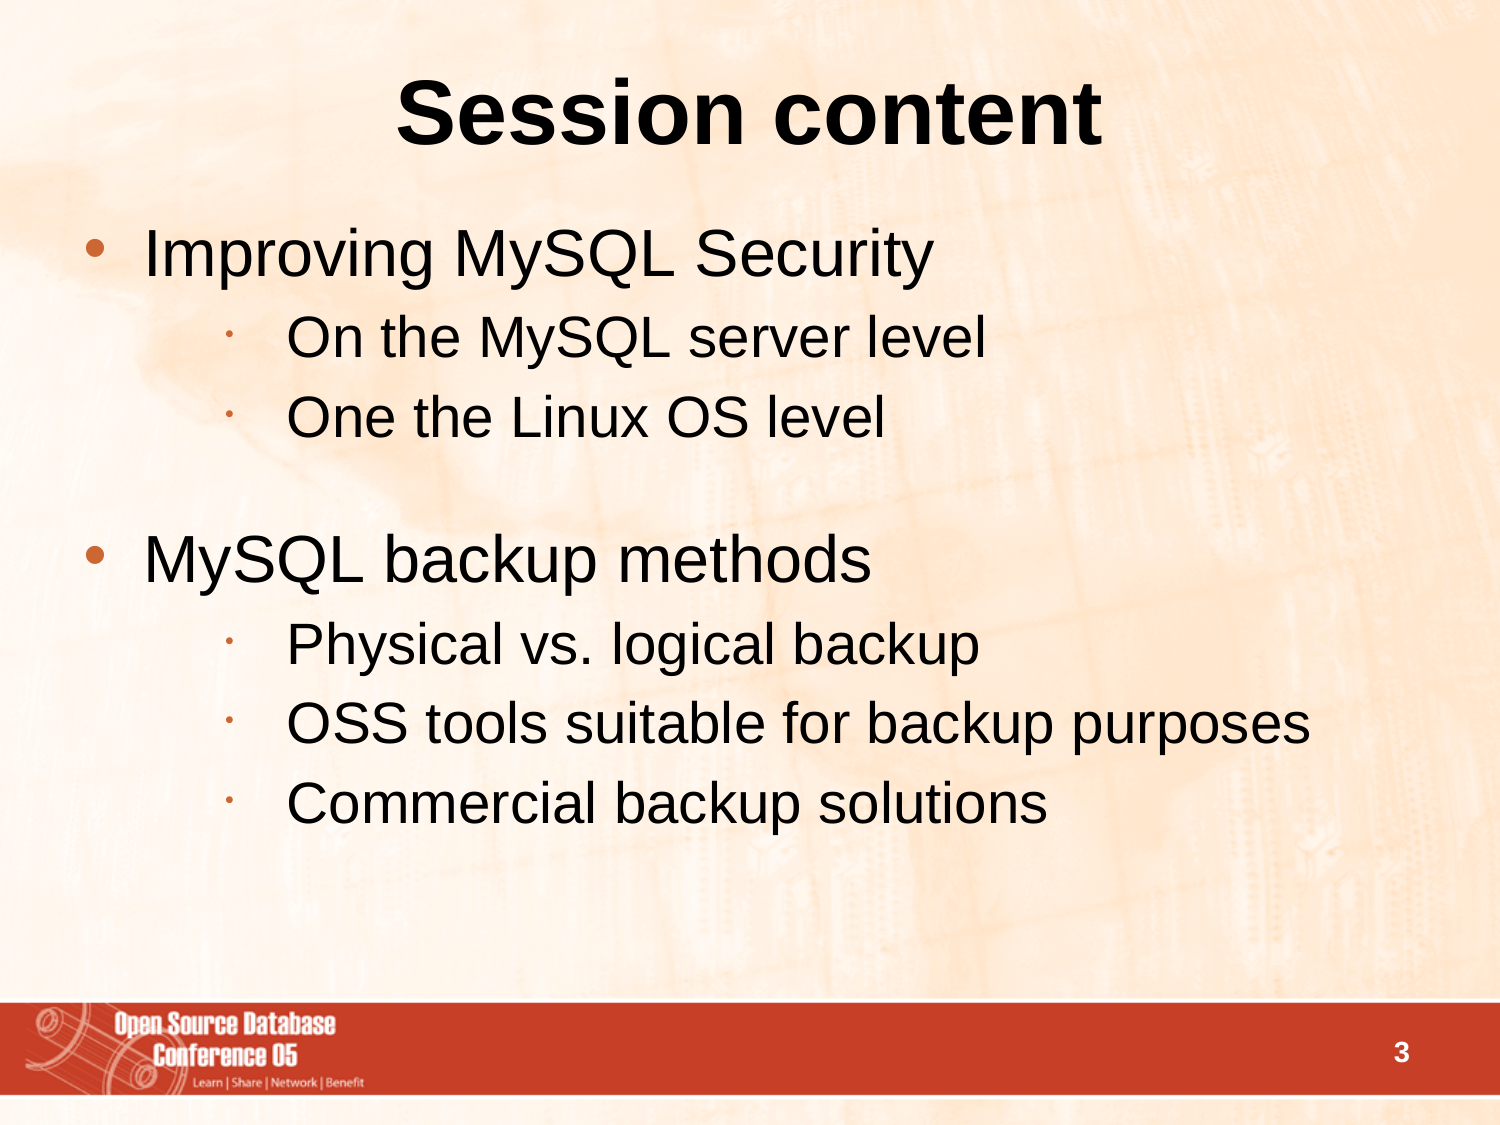

# Session content
Improving MySQL Security
On the MySQL server level
One the Linux OS level
MySQL backup methods
Physical vs. logical backup
OSS tools suitable for backup purposes
Commercial backup solutions
3